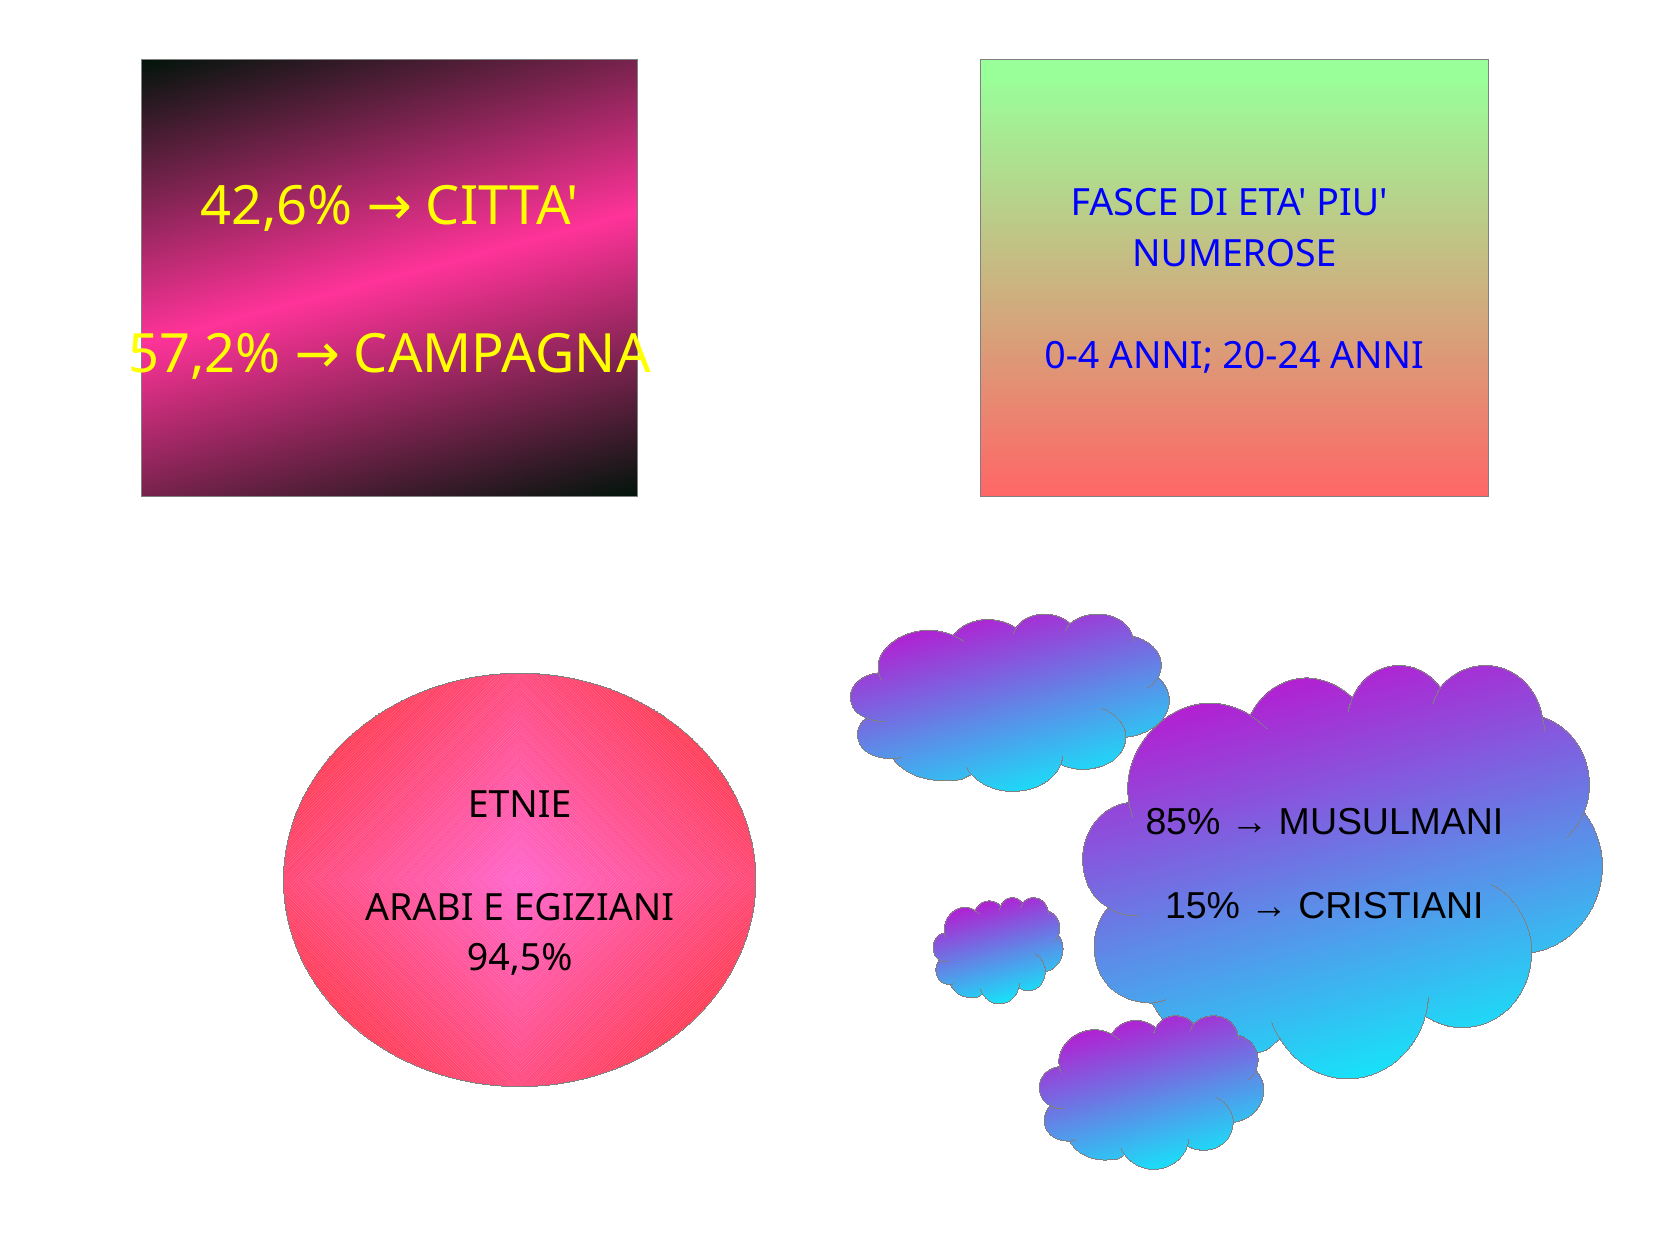

42,6% → CITTA'
57,2% → CAMPAGNA
FASCE DI ETA' PIU'
NUMEROSE
0-4 ANNI; 20-24 ANNI
85% → MUSULMANI
15% → CRISTIANI
ETNIE
ARABI E EGIZIANI
94,5%